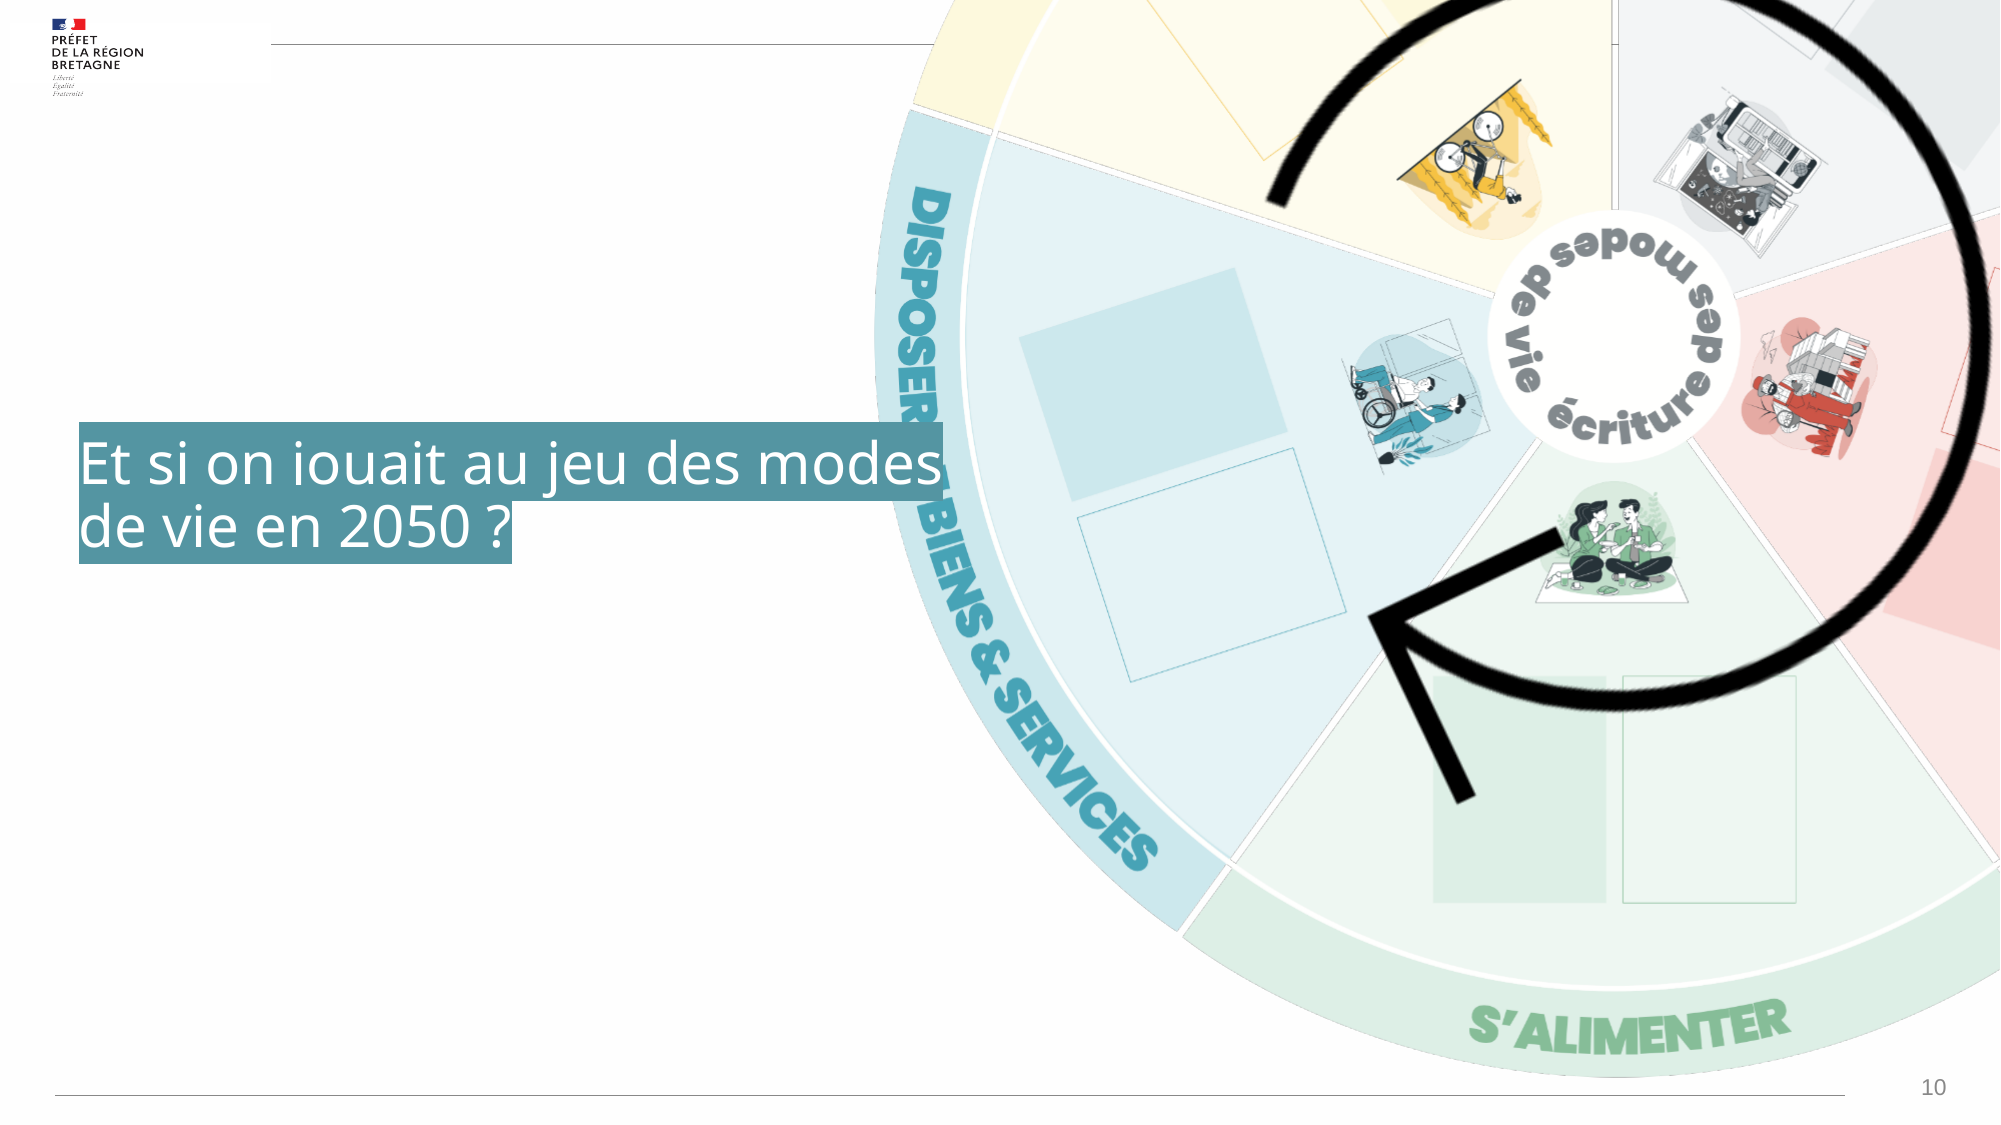

Et si on jouait au jeu des modes de vie en 2050 ?